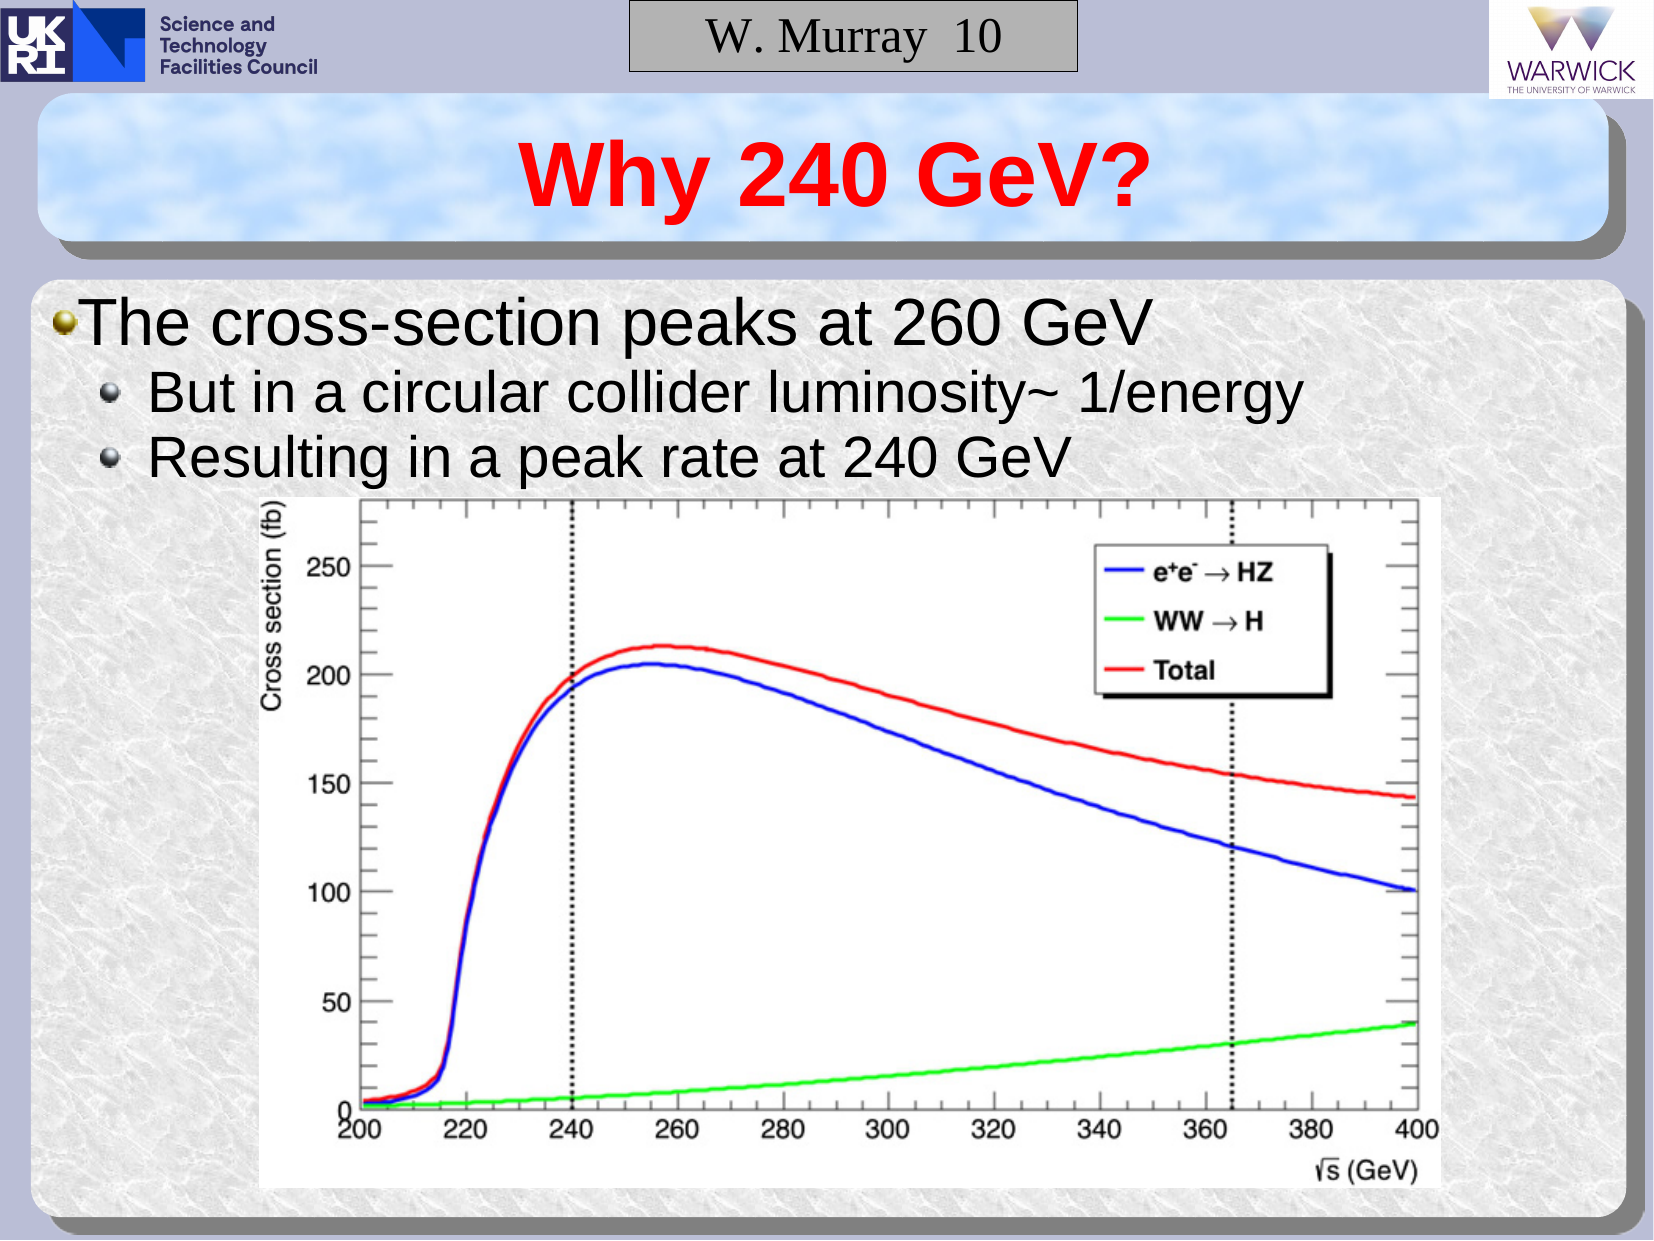

# Why 240 GeV?
The cross-section peaks at 260 GeV
But in a circular collider luminosity~ 1/energy
Resulting in a peak rate at 240 GeV